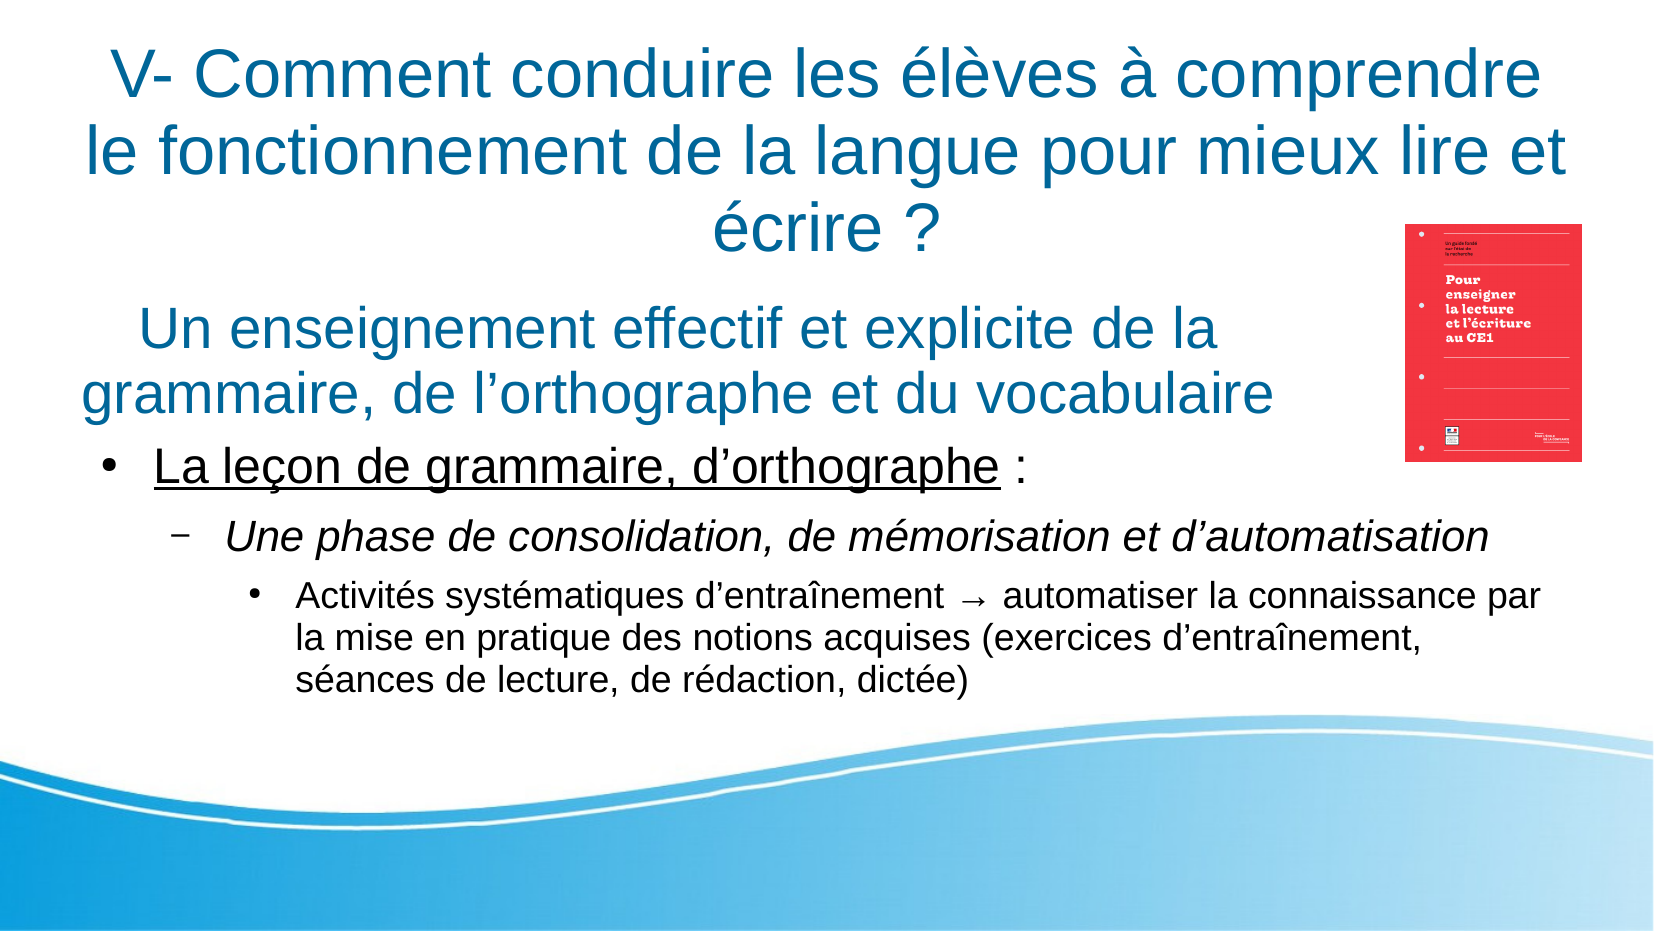

# V- Comment conduire les élèves à comprendre le fonctionnement de la langue pour mieux lire et écrire ?
Un enseignement effectif et explicite de la grammaire, de l’orthographe et du vocabulaire
La leçon de grammaire, d’orthographe :
Une phase de consolidation, de mémorisation et d’automatisation
Activités systématiques d’entraînement → automatiser la connaissance par la mise en pratique des notions acquises (exercices d’entraînement, séances de lecture, de rédaction, dictée)